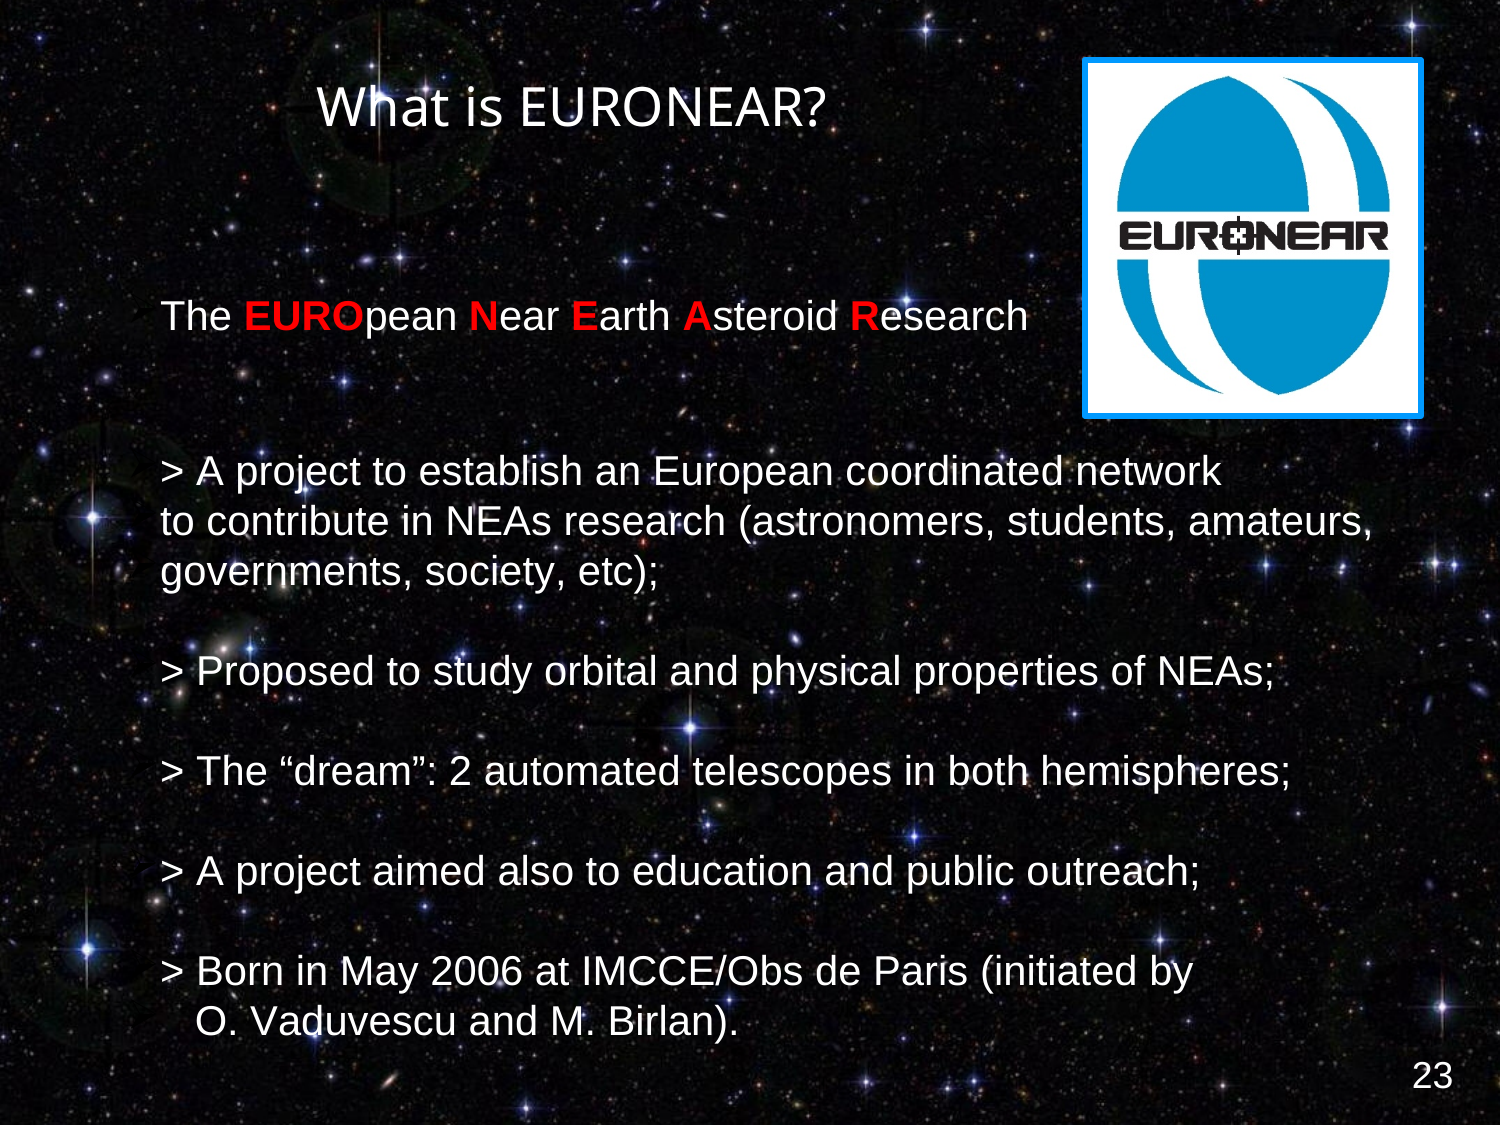

What is EURONEAR?
The EUROpean Near Earth Asteroid Research
> A project to establish an European coordinated network
to contribute in NEAs research (astronomers, students, amateurs,
governments, society, etc);
> Proposed to study orbital and physical properties of NEAs;
> The “dream”: 2 automated telescopes in both hemispheres;
> A project aimed also to education and public outreach;
> Born in May 2006 at IMCCE/Obs de Paris (initiated by
 O. Vaduvescu and M. Birlan).
23